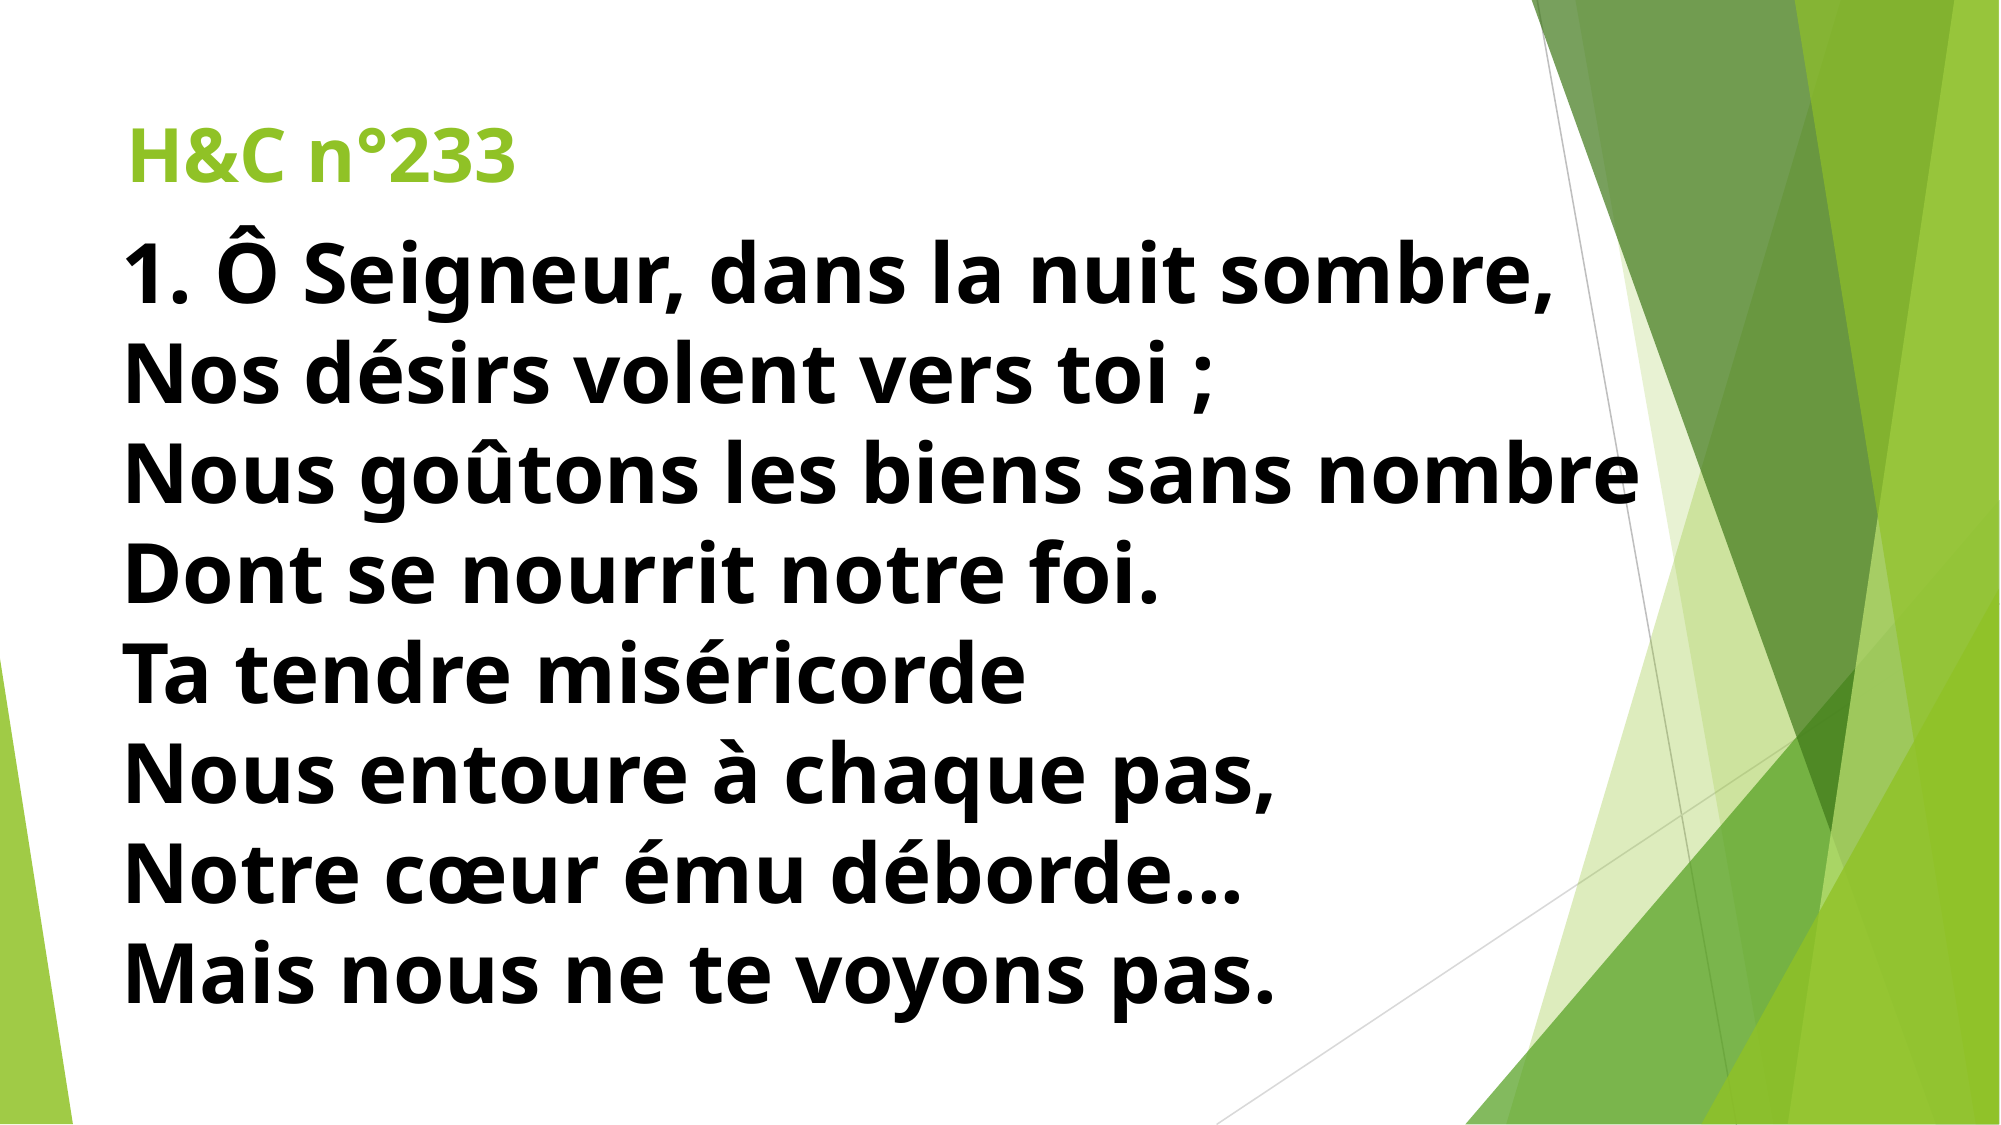

H&C n°233
1. Ô Seigneur, dans la nuit sombre,
Nos désirs volent vers toi ;
Nous goûtons les biens sans nombre
Dont se nourrit notre foi.
Ta tendre miséricorde
Nous entoure à chaque pas,
Notre cœur ému déborde...
Mais nous ne te voyons pas.